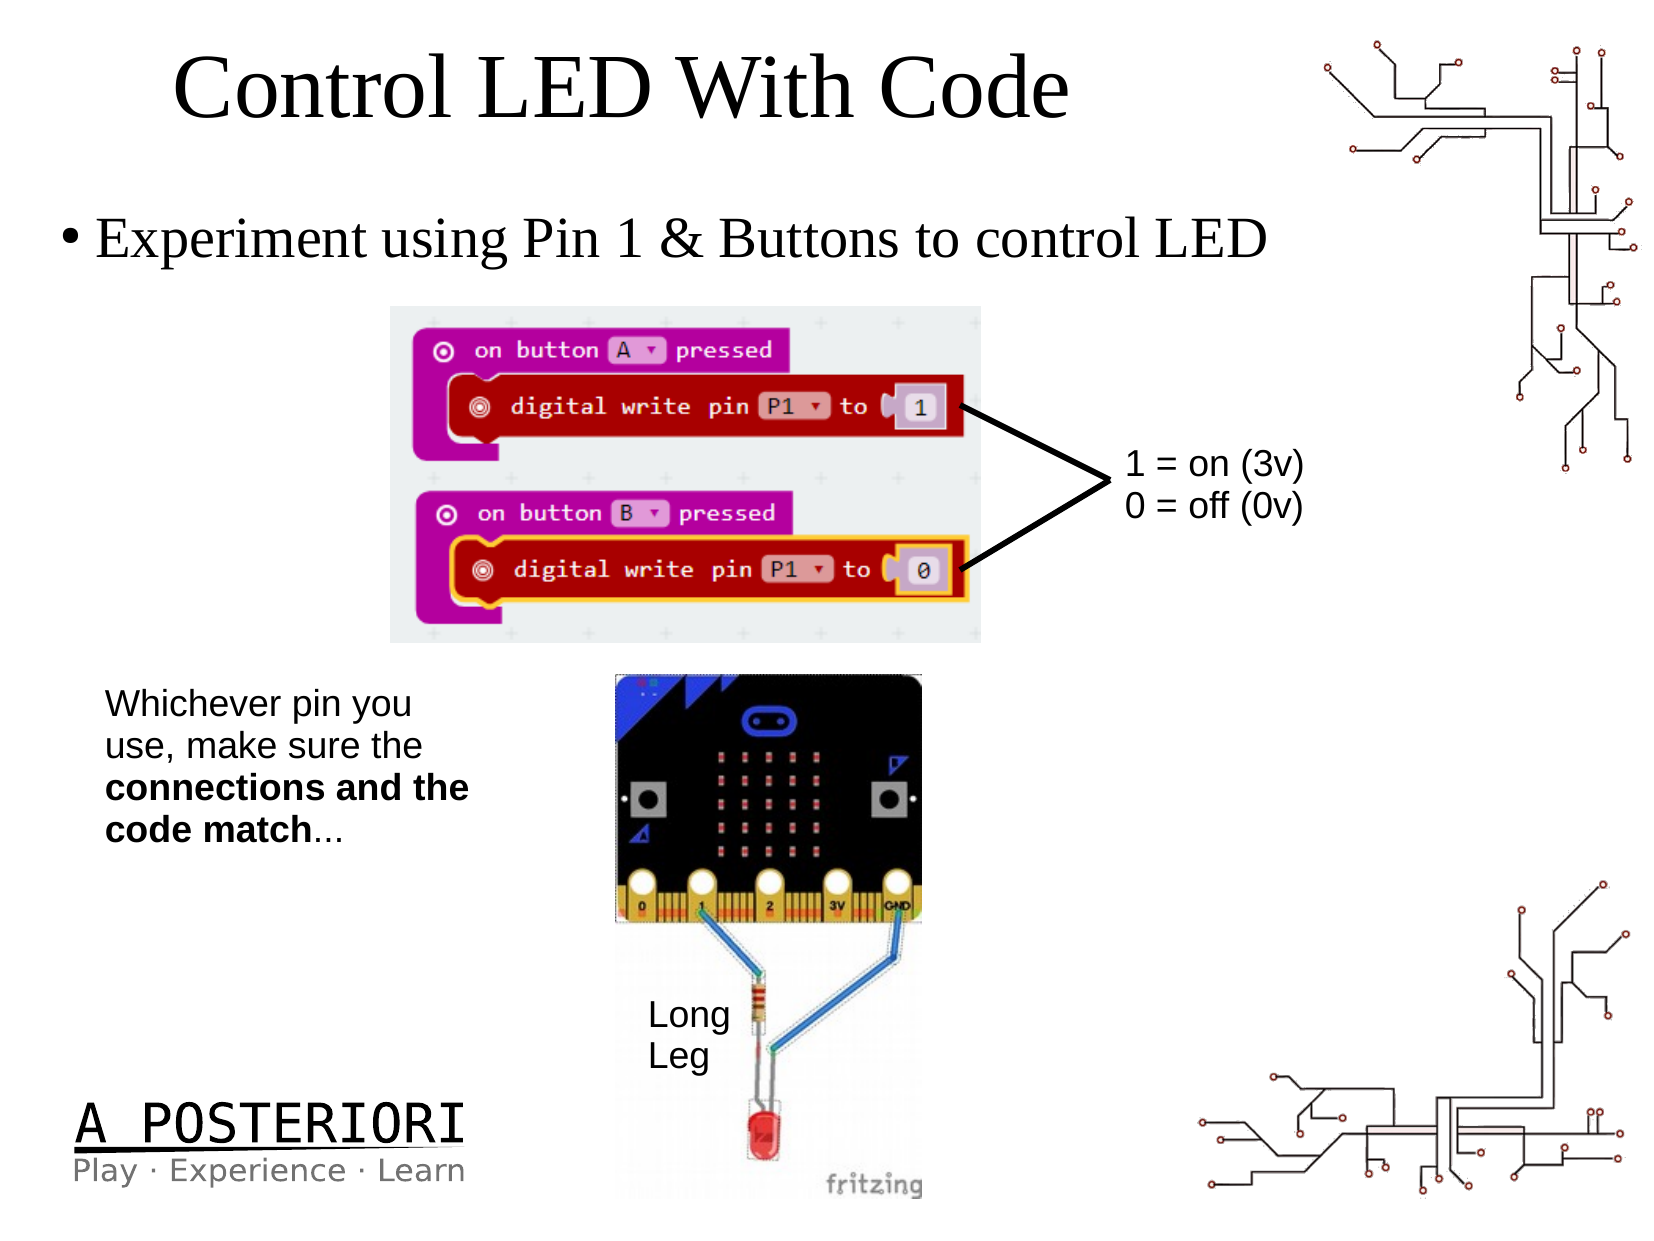

# Control LED With Code
Experiment using Pin 1 & Buttons to control LED
1 = on (3v)
0 = off (0v)
Whichever pin you use, make sure the connections and the code match...
Long Leg